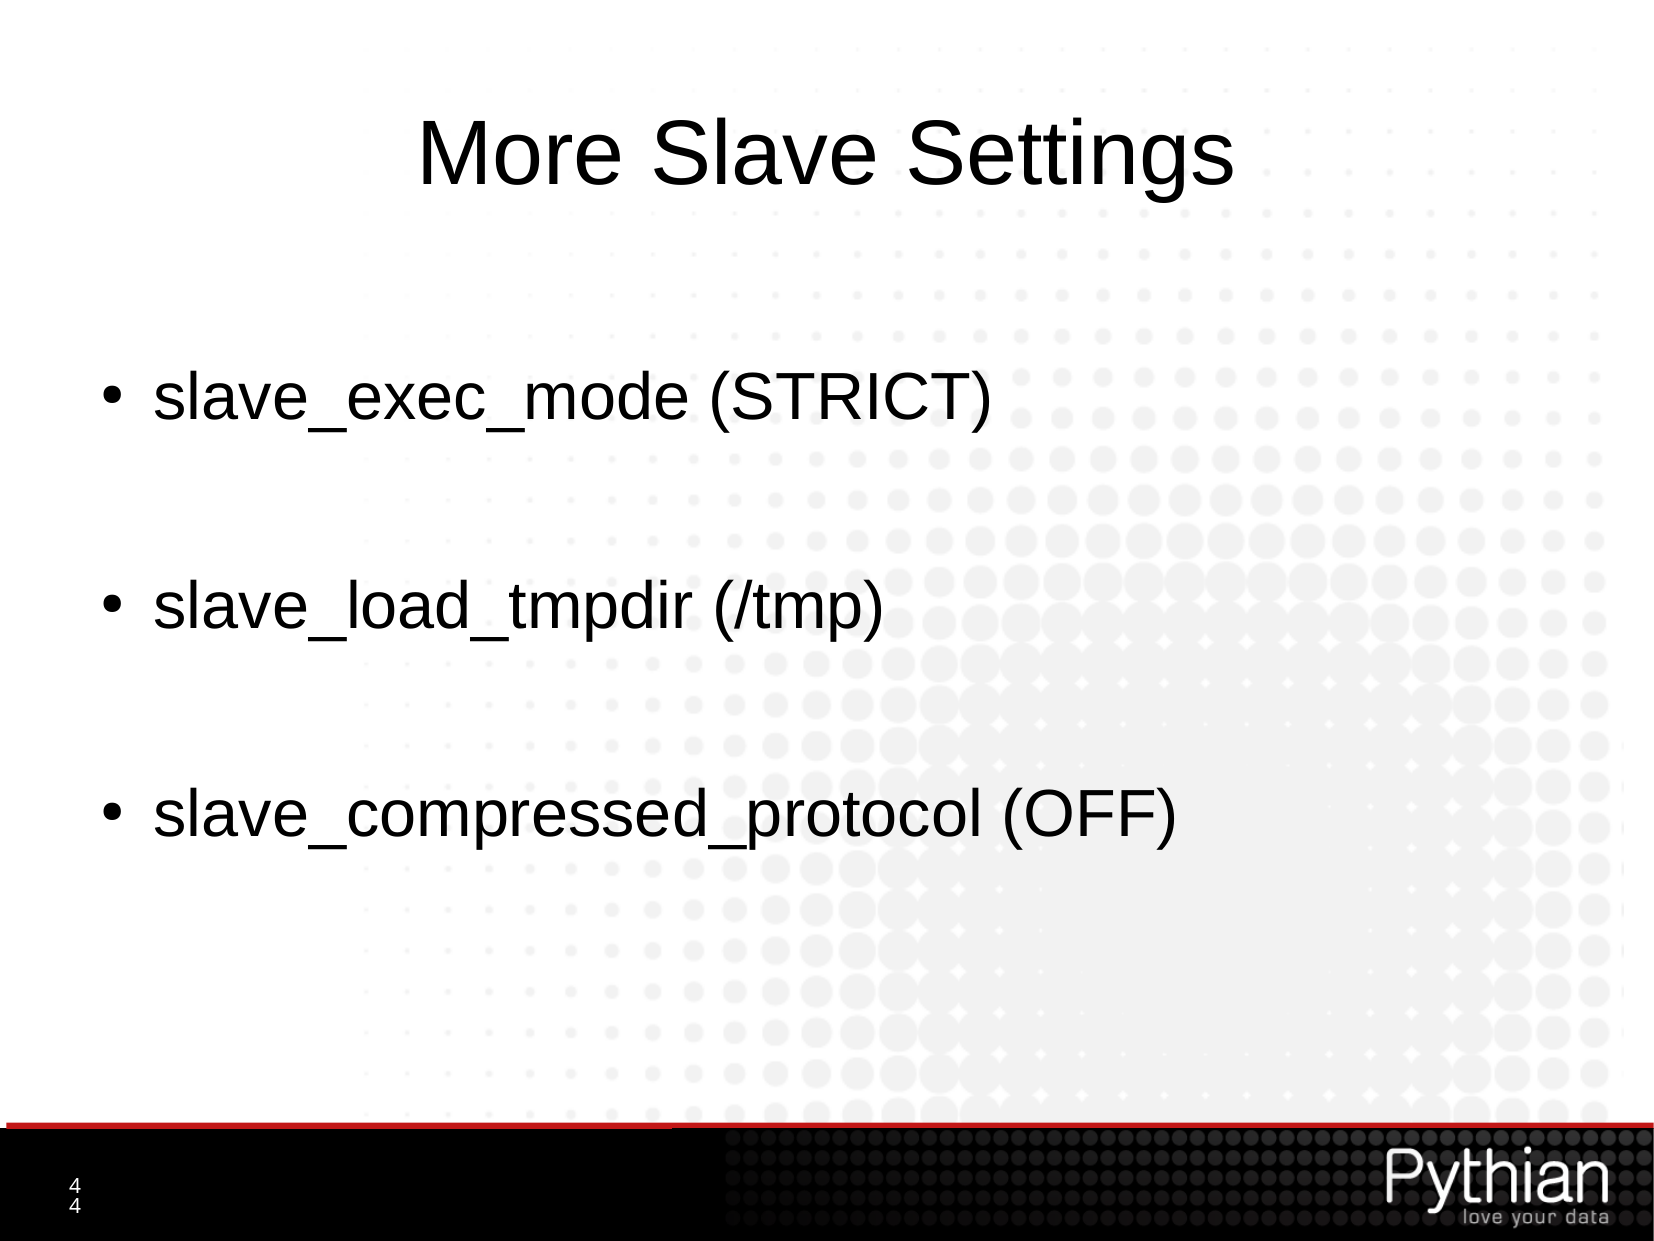

# More Slave Settings
slave_exec_mode (STRICT)
slave_load_tmpdir (/tmp)
slave_compressed_protocol (OFF)